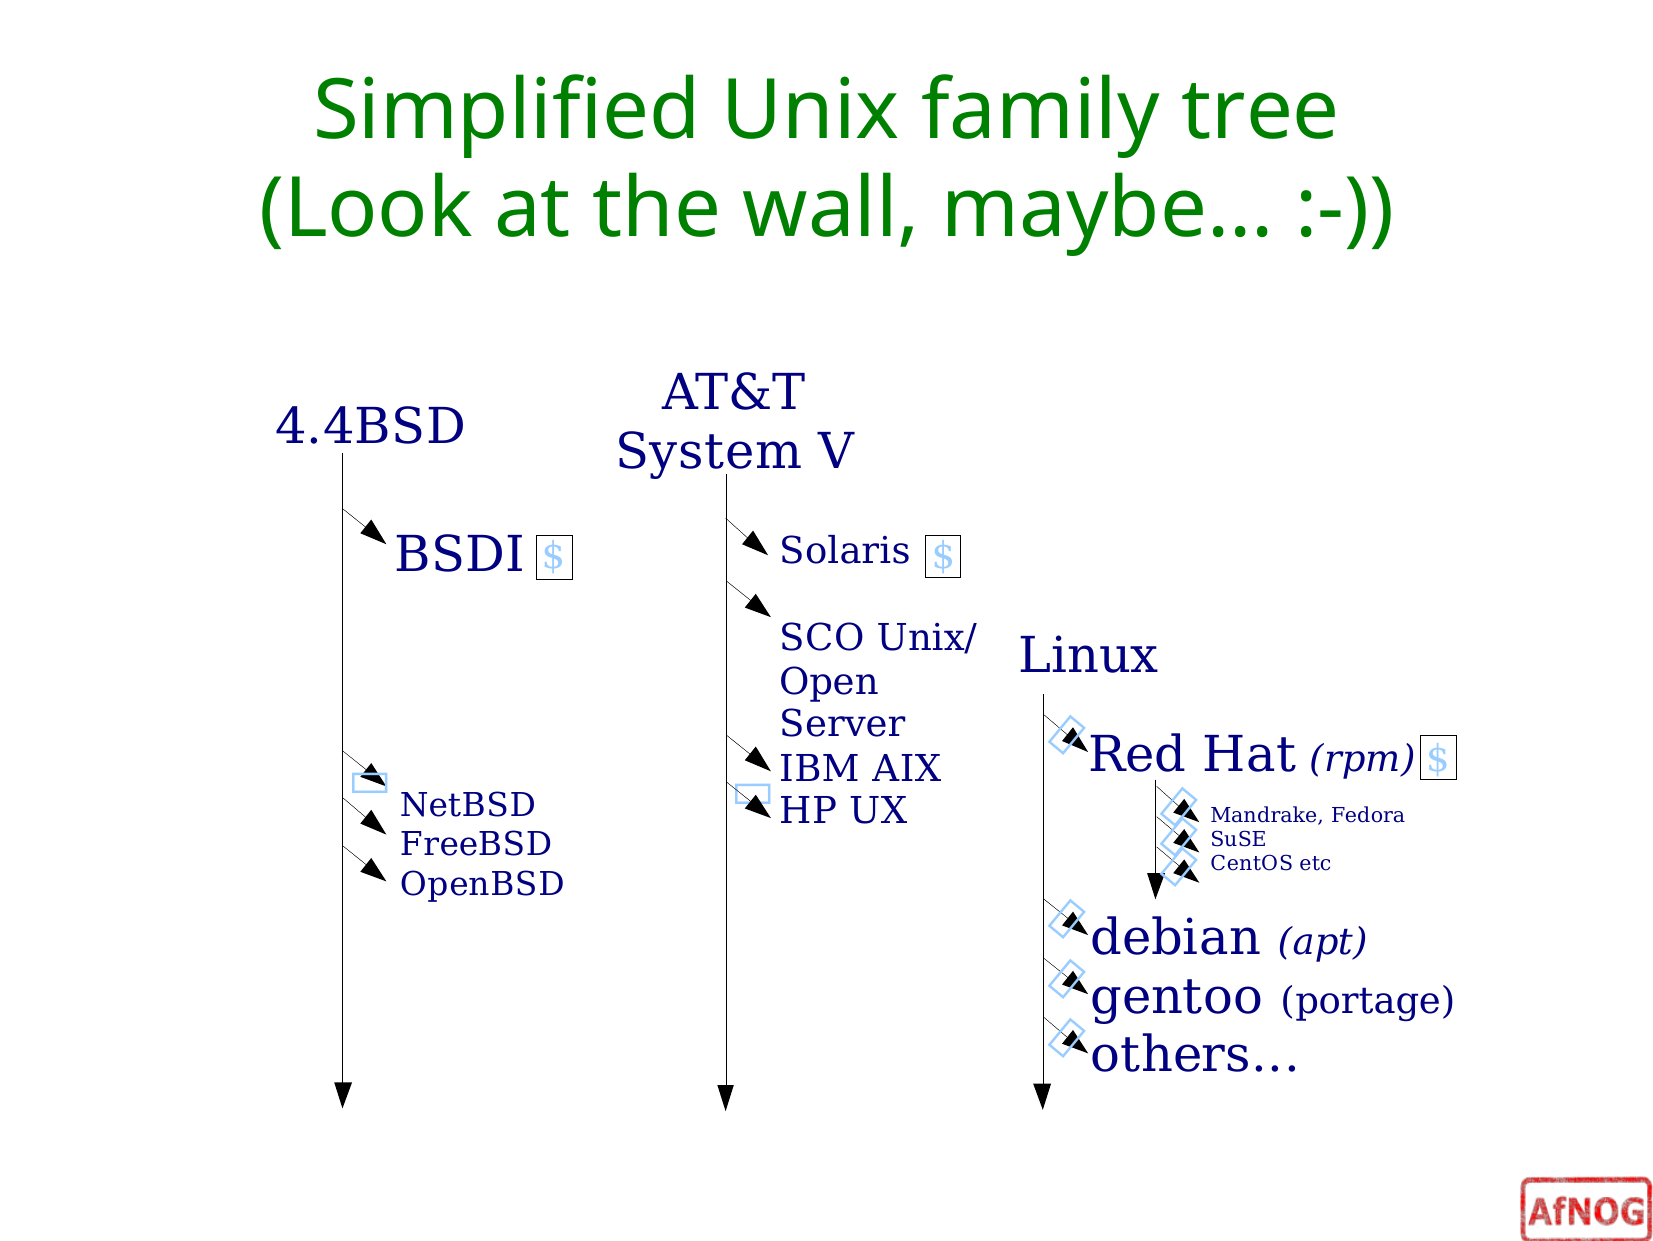

Simplified Unix family tree
(Look at the wall, maybe... :-))